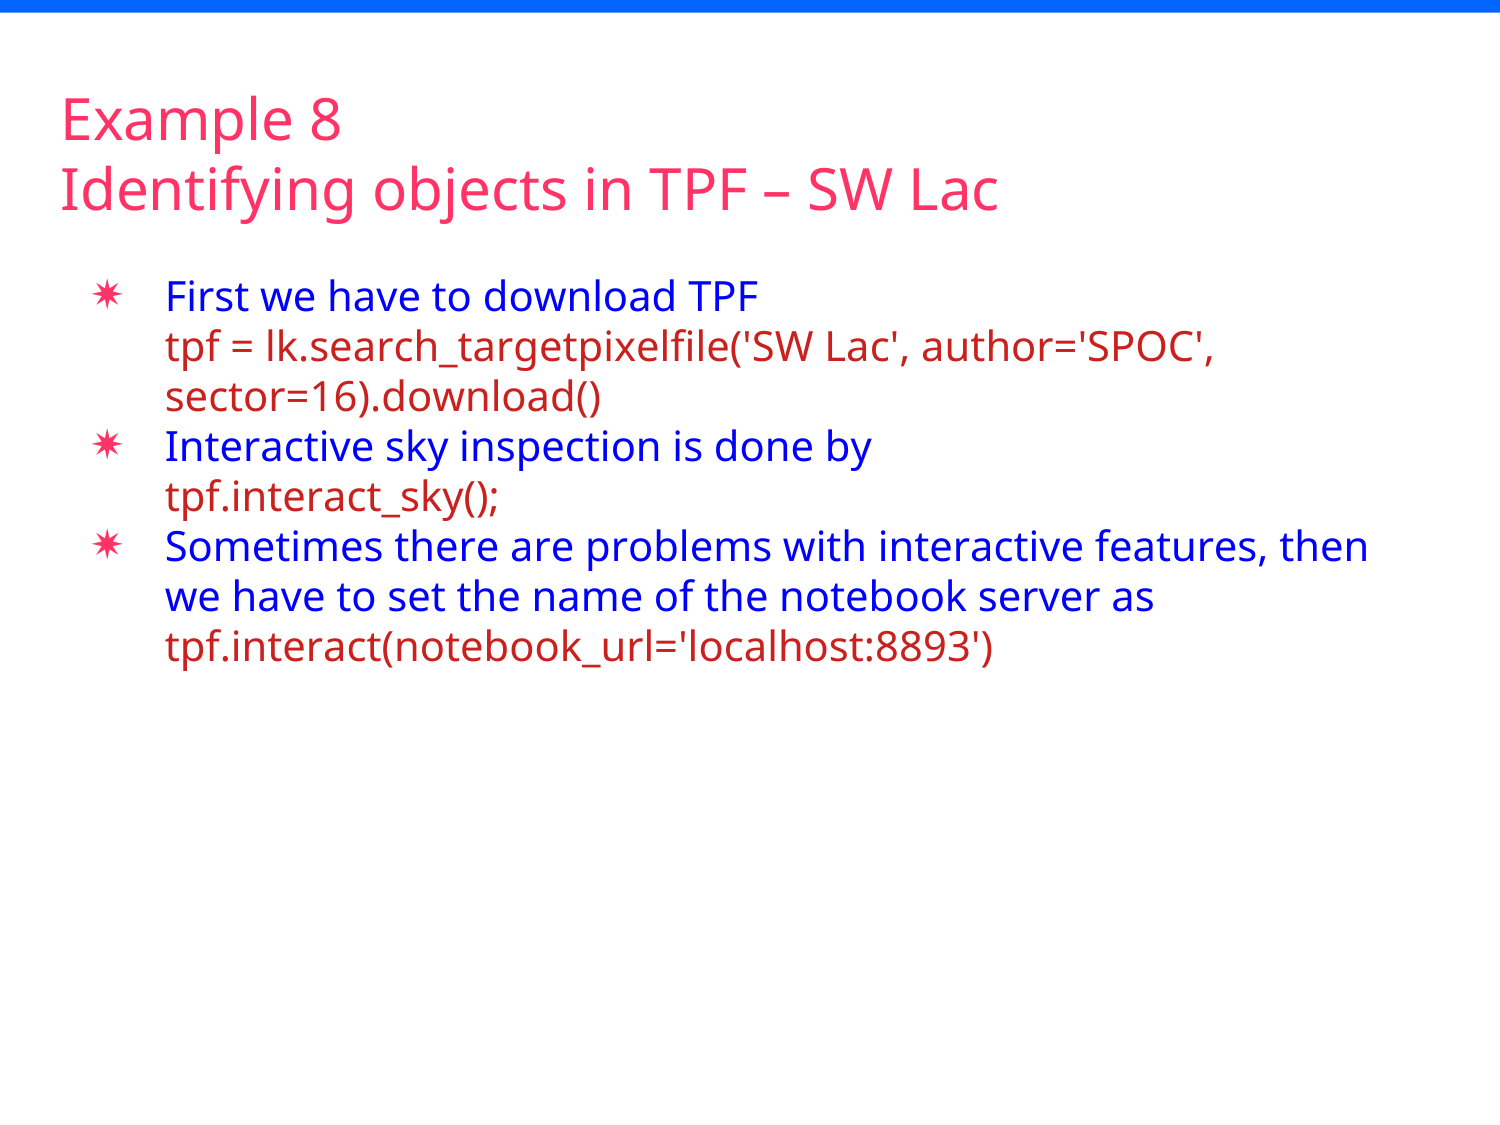

Example 8
Identifying objects in TPF – SW Lac
First we have to download TPF
tpf = lk.search_targetpixelfile('SW Lac', author='SPOC', sector=16).download()
Interactive sky inspection is done by
tpf.interact_sky();
Sometimes there are problems with interactive features, then we have to set the name of the notebook server as
tpf.interact(notebook_url='localhost:8893')
33